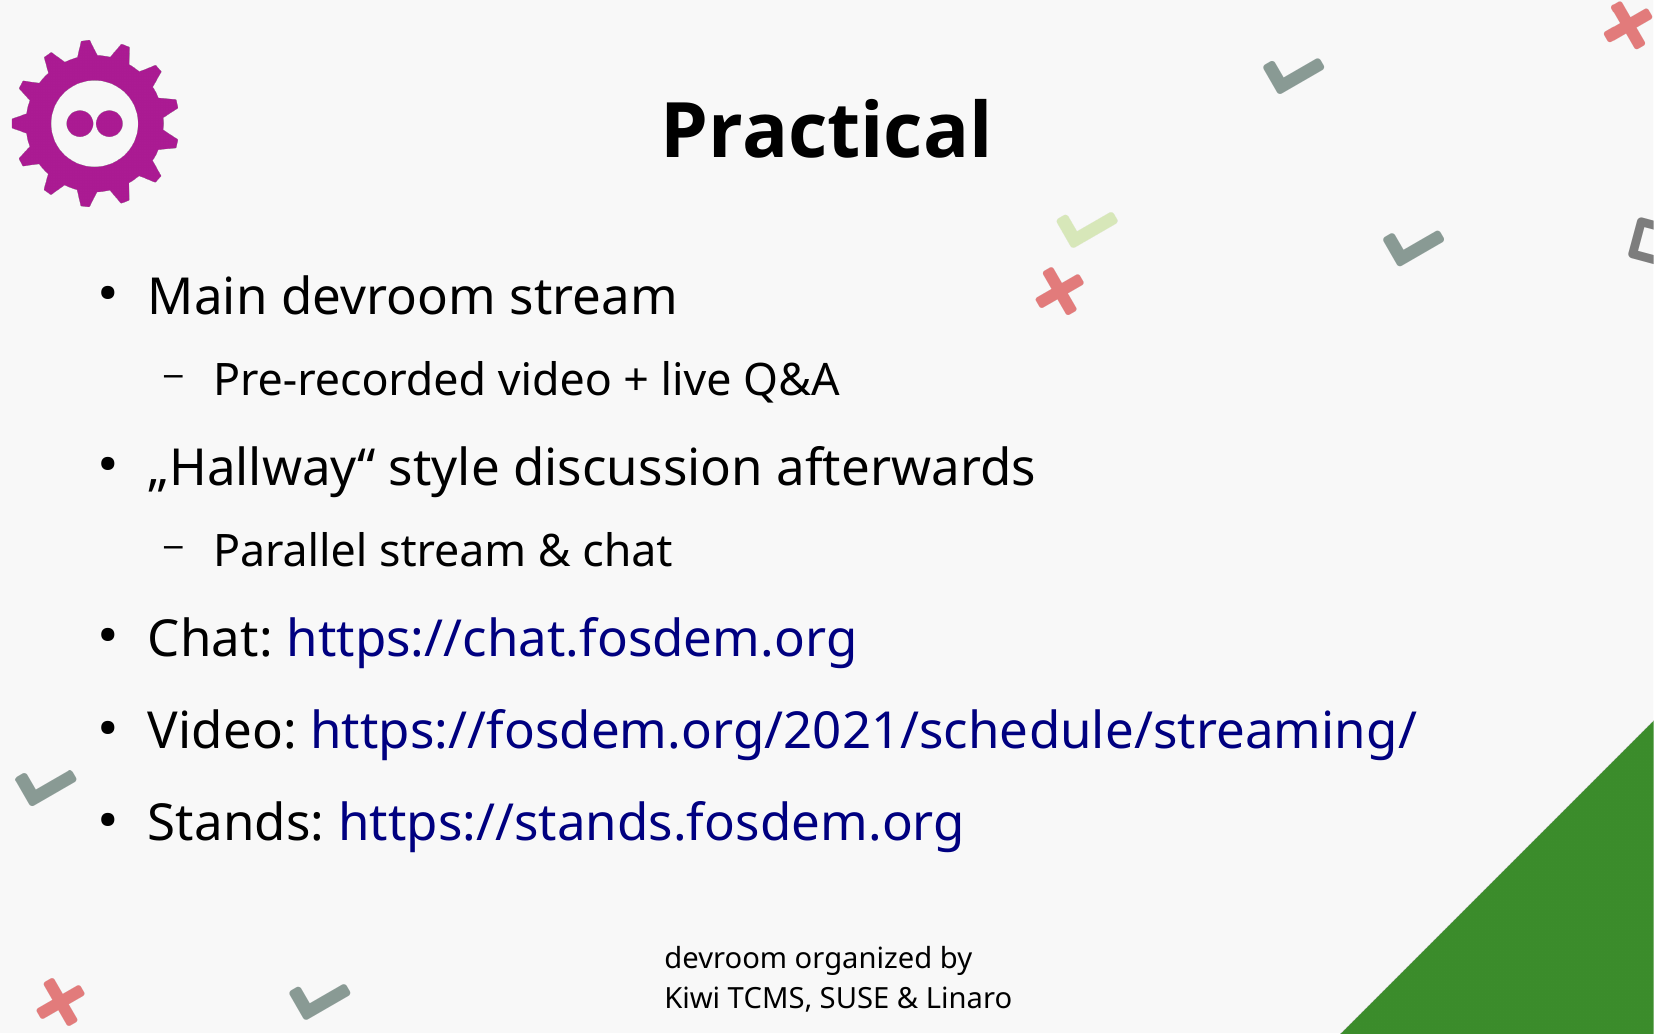

# Practical
Main devroom stream
Pre-recorded video + live Q&A
„Hallway“ style discussion afterwards
Parallel stream & chat
Chat: https://chat.fosdem.org
Video: https://fosdem.org/2021/schedule/streaming/
Stands: https://stands.fosdem.org